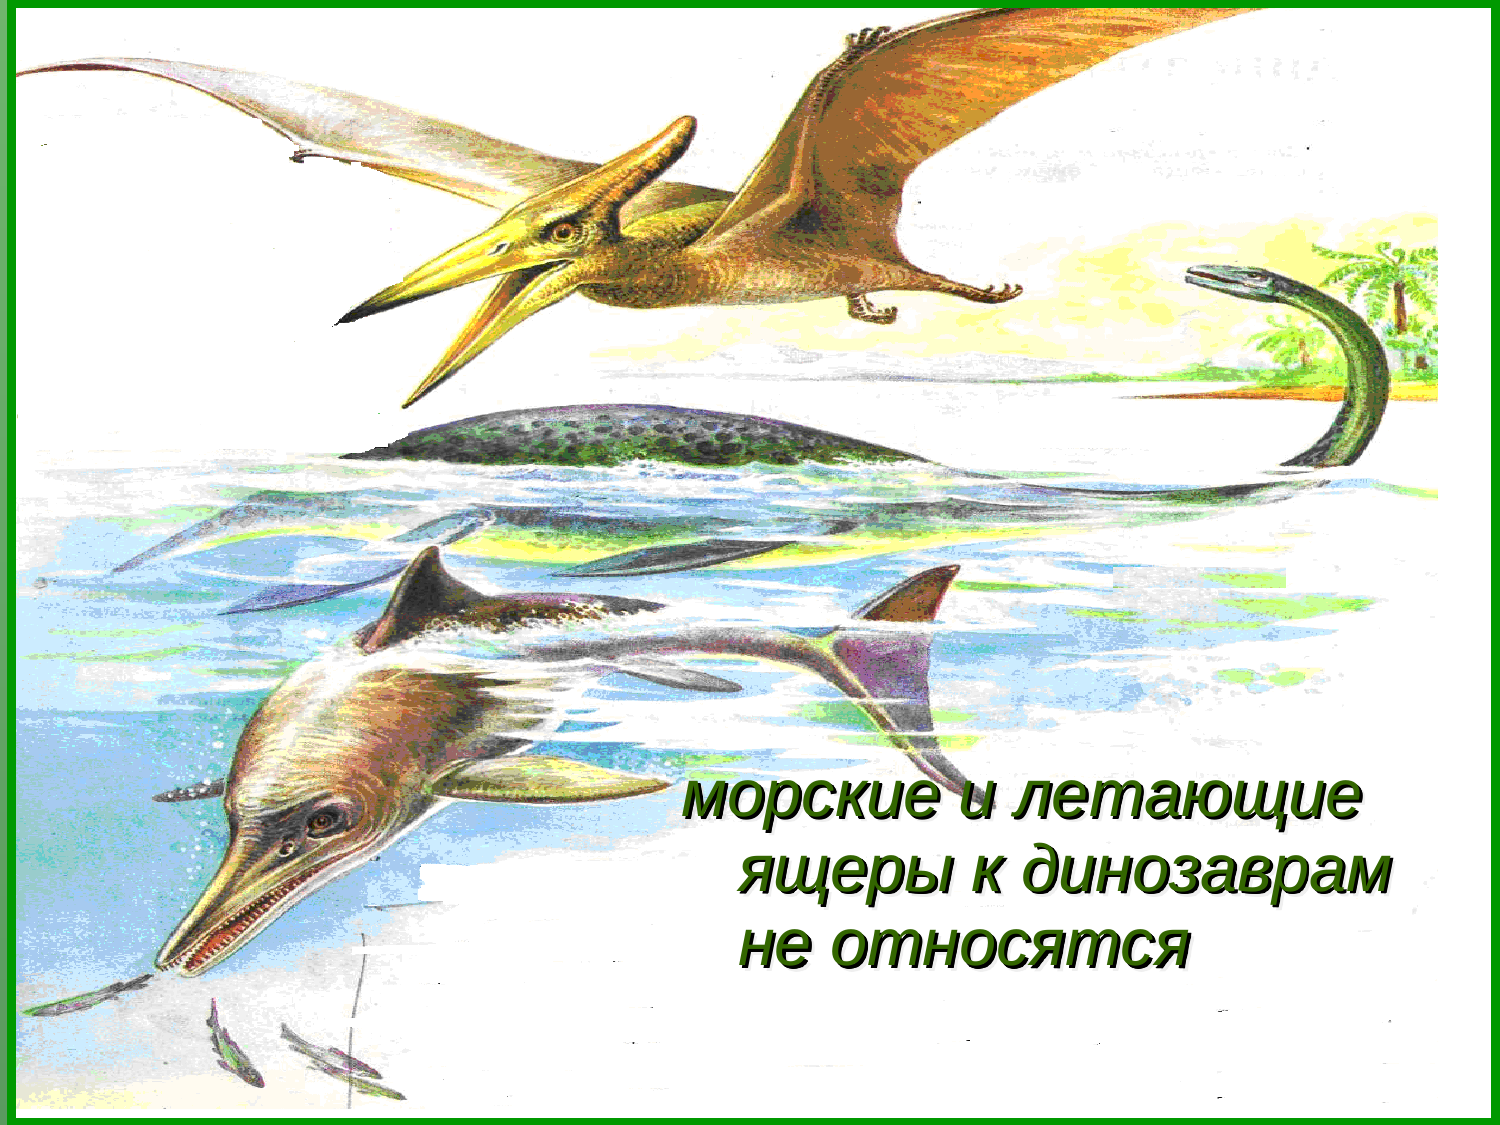

# морские и летающие ящеры к динозаврам не относятся